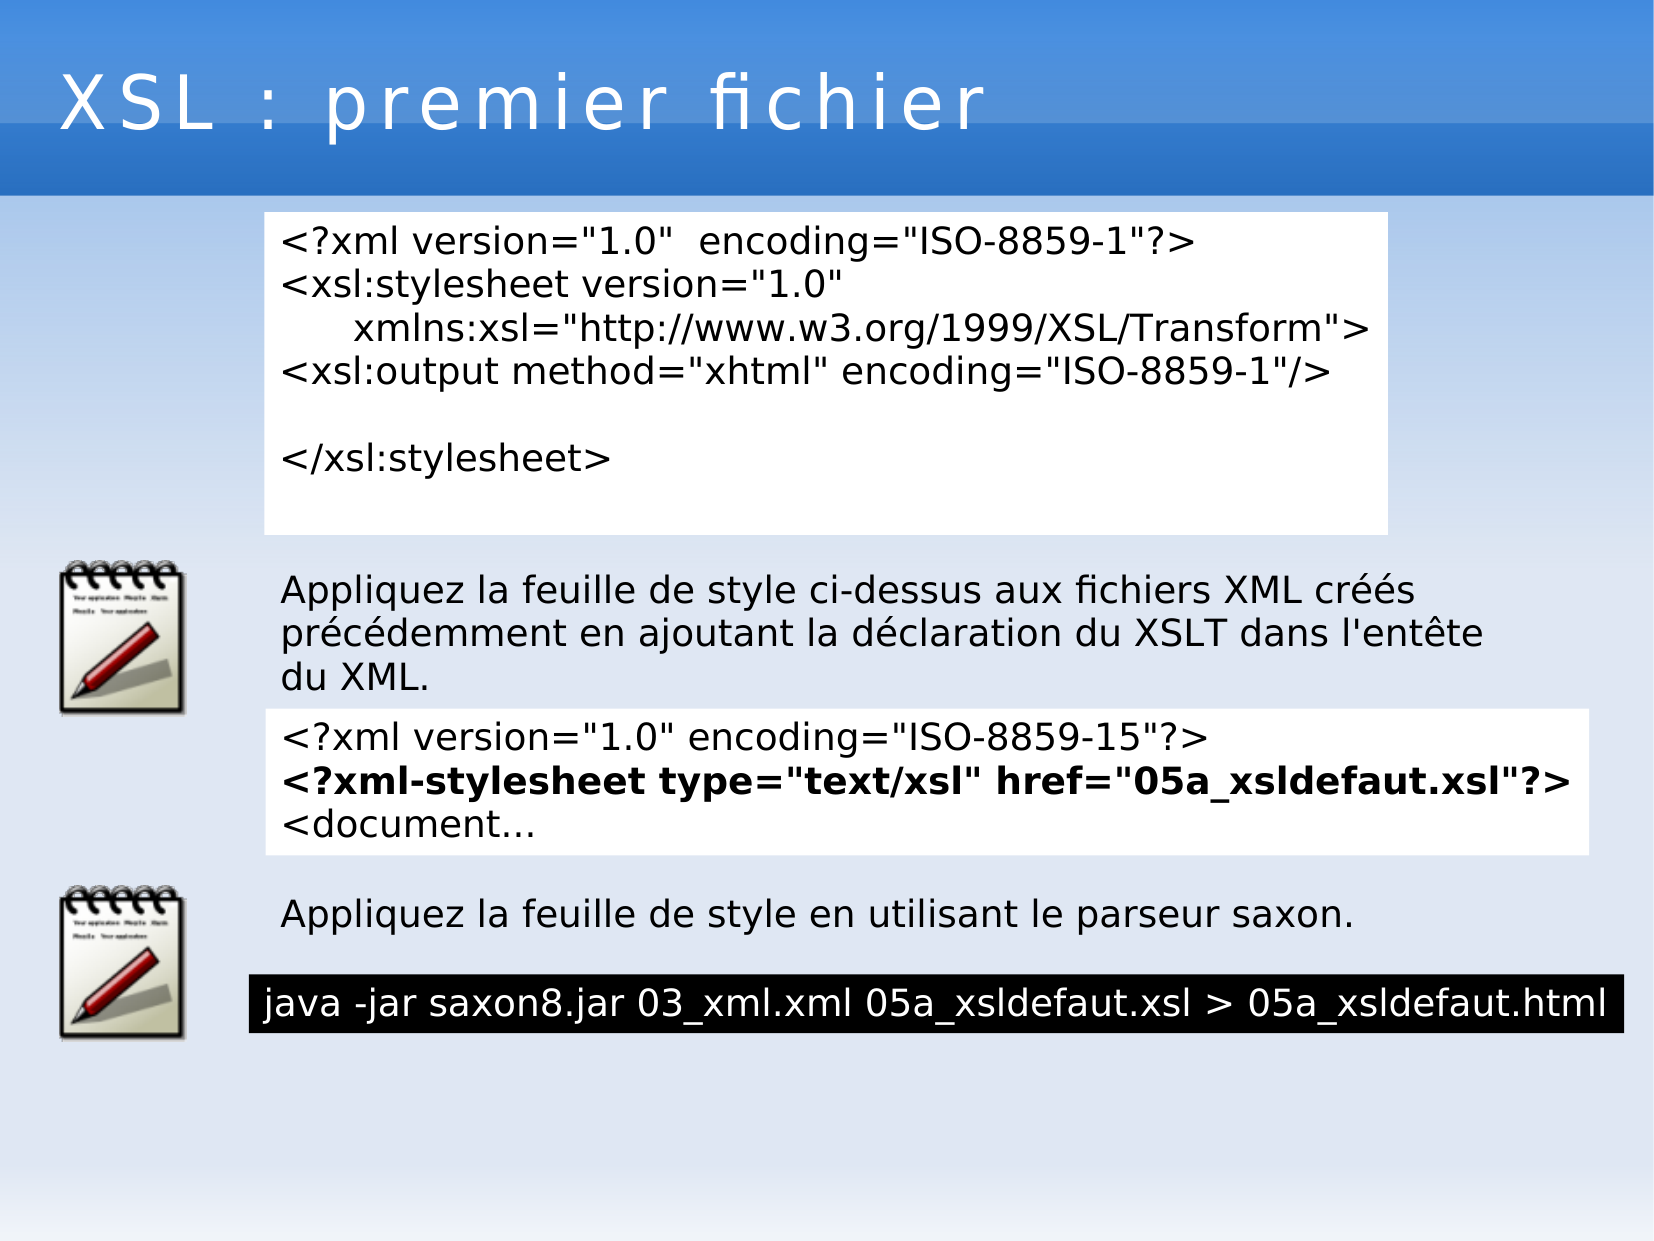

# XSL : premier fichier
<?xml version="1.0" encoding="ISO-8859-1"?>
<xsl:stylesheet version="1.0"
	xmlns:xsl="http://www.w3.org/1999/XSL/Transform">
<xsl:output method="xhtml" encoding="ISO-8859-1"/>
</xsl:stylesheet>
Appliquez la feuille de style ci-dessus aux fichiers XML créés précédemment en ajoutant la déclaration du XSLT dans l'entête du XML.
<?xml version="1.0" encoding="ISO-8859-15"?>
<?xml-stylesheet type="text/xsl" href="05a_xsldefaut.xsl"?>
<document...
Appliquez la feuille de style en utilisant le parseur saxon.
java -jar saxon8.jar 03_xml.xml 05a_xsldefaut.xsl > 05a_xsldefaut.html